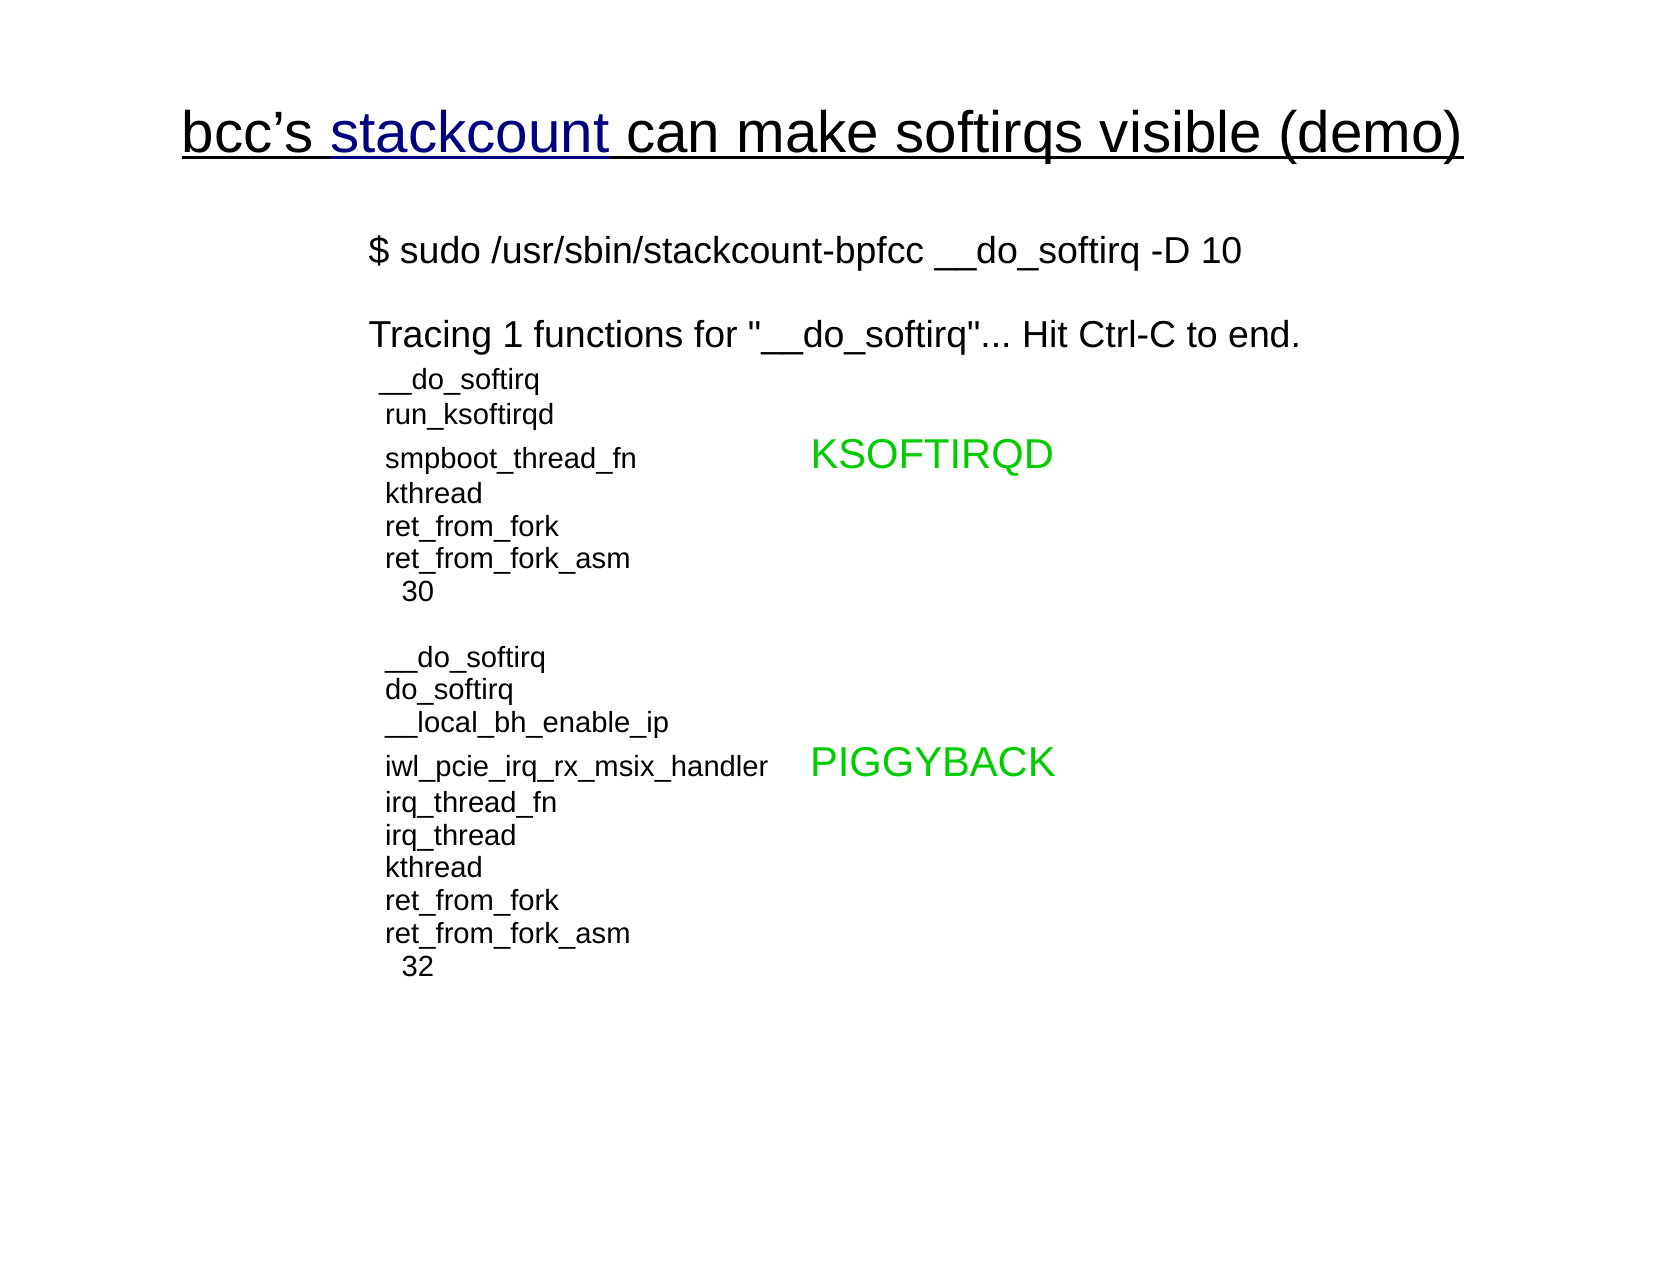

# bcc’s stackcount can make softirqs visible (demo)
$ sudo /usr/sbin/stackcount-bpfcc __do_softirq -D 10
Tracing 1 functions for "__do_softirq"... Hit Ctrl-C to end.
 __do_softirq
 run_ksoftirqd
 smpboot_thread_fn KSOFTIRQD
 kthread
 ret_from_fork
 ret_from_fork_asm
 30
 __do_softirq
 do_softirq
 __local_bh_enable_ip
 iwl_pcie_irq_rx_msix_handler PIGGYBACK
 irq_thread_fn
 irq_thread
 kthread
 ret_from_fork
 ret_from_fork_asm
 32